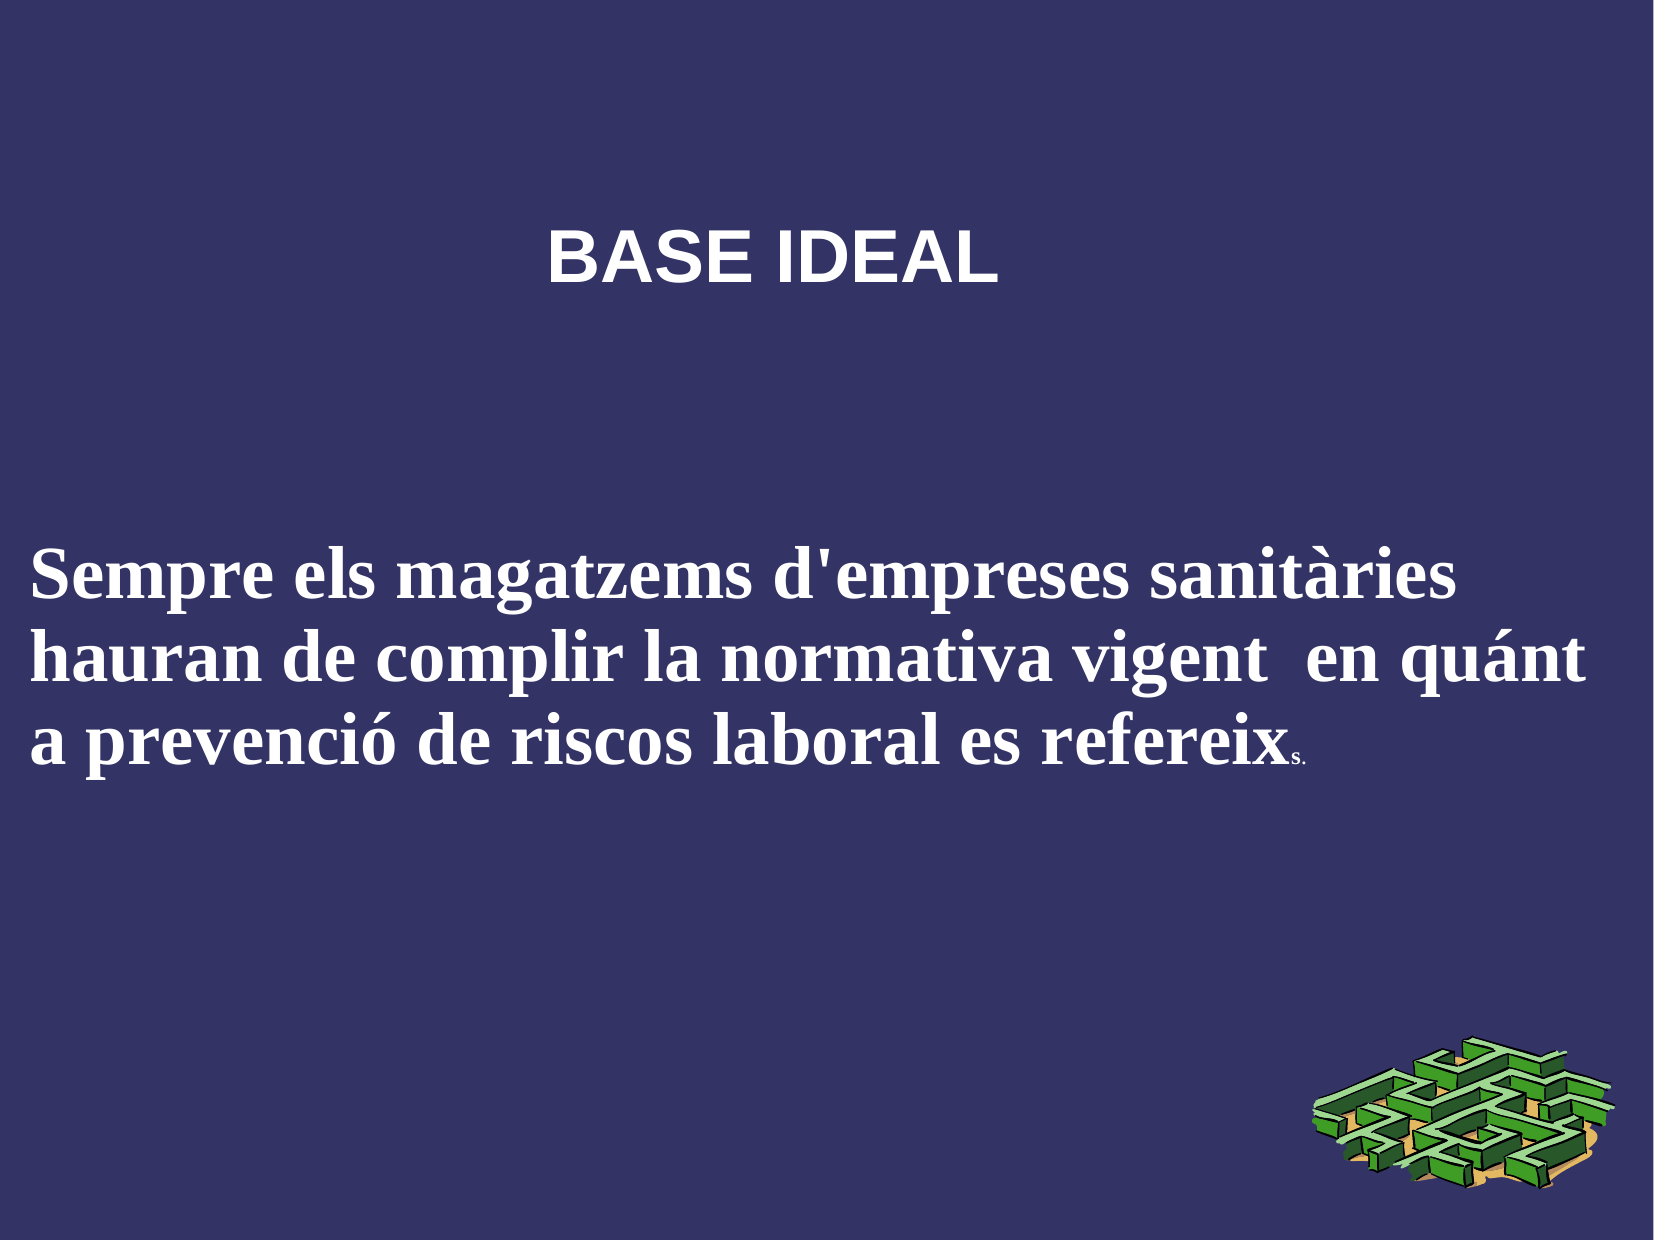

BASE IDEAL
Sempre els magatzems d'empreses sanitàries
hauran de complir la normativa vigent en quánt a prevenció de riscos laboral es refereixs.